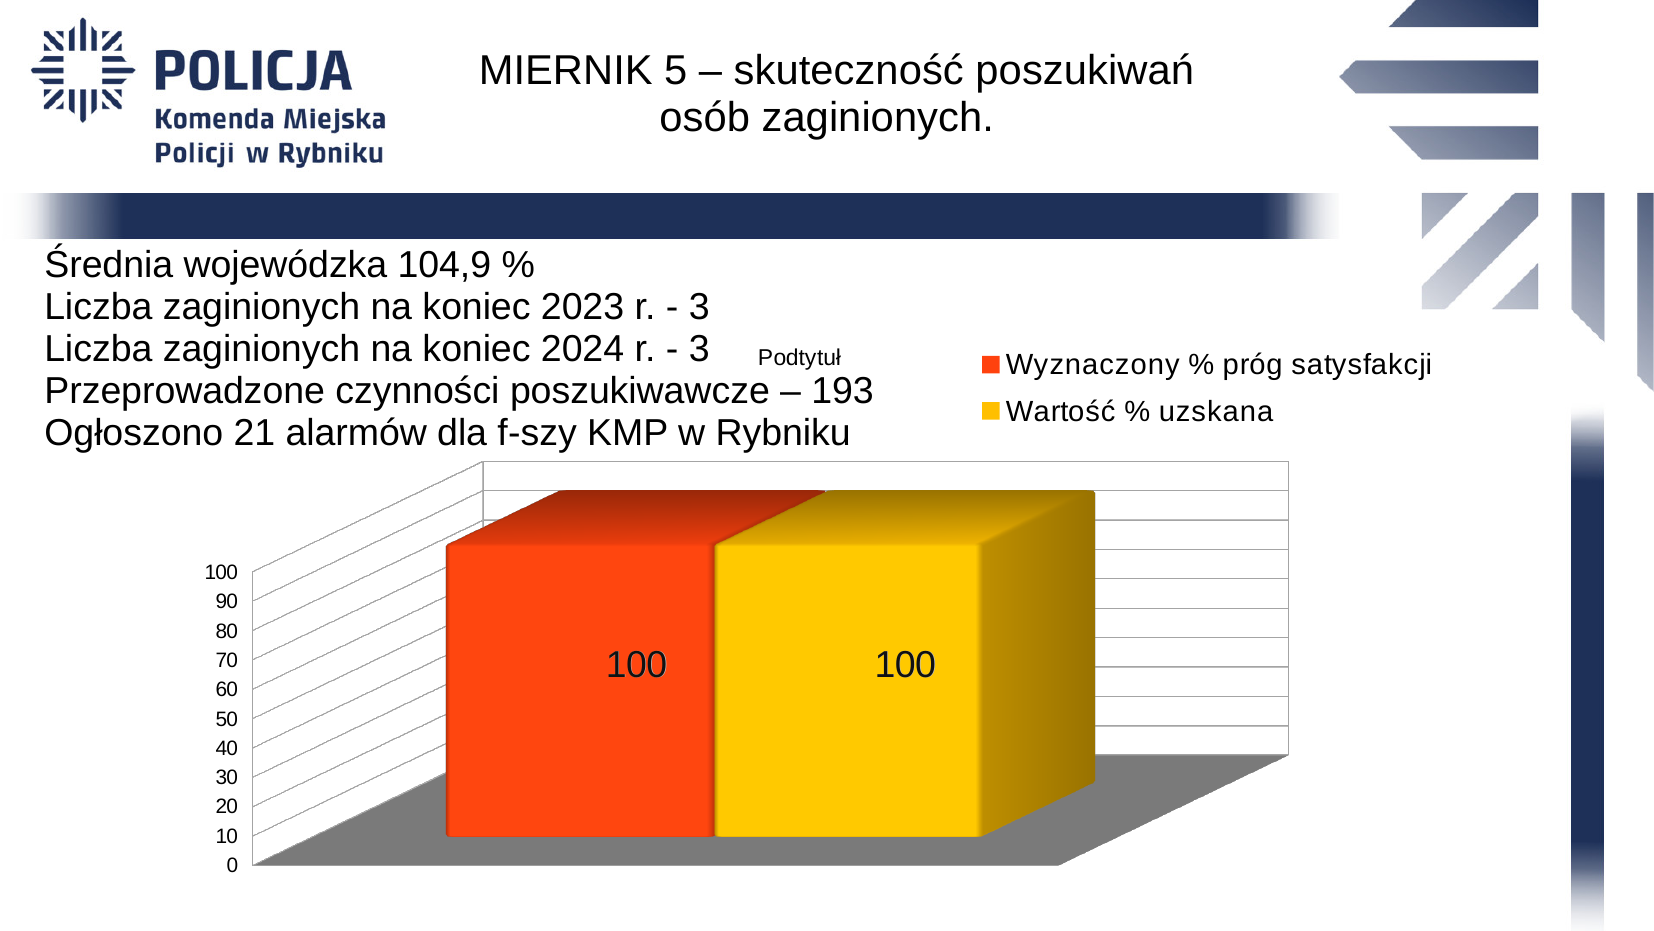

# MIERNIK 5 – skuteczność poszukiwań osób zaginionych.
Średnia wojewódzka 104,9 %
Liczba zaginionych na koniec 2023 r. - 3
Liczba zaginionych na koniec 2024 r. - 3
Przeprowadzone czynności poszukiwawcze – 193
Ogłoszono 21 alarmów dla f-szy KMP w Rybniku
[unsupported chart]